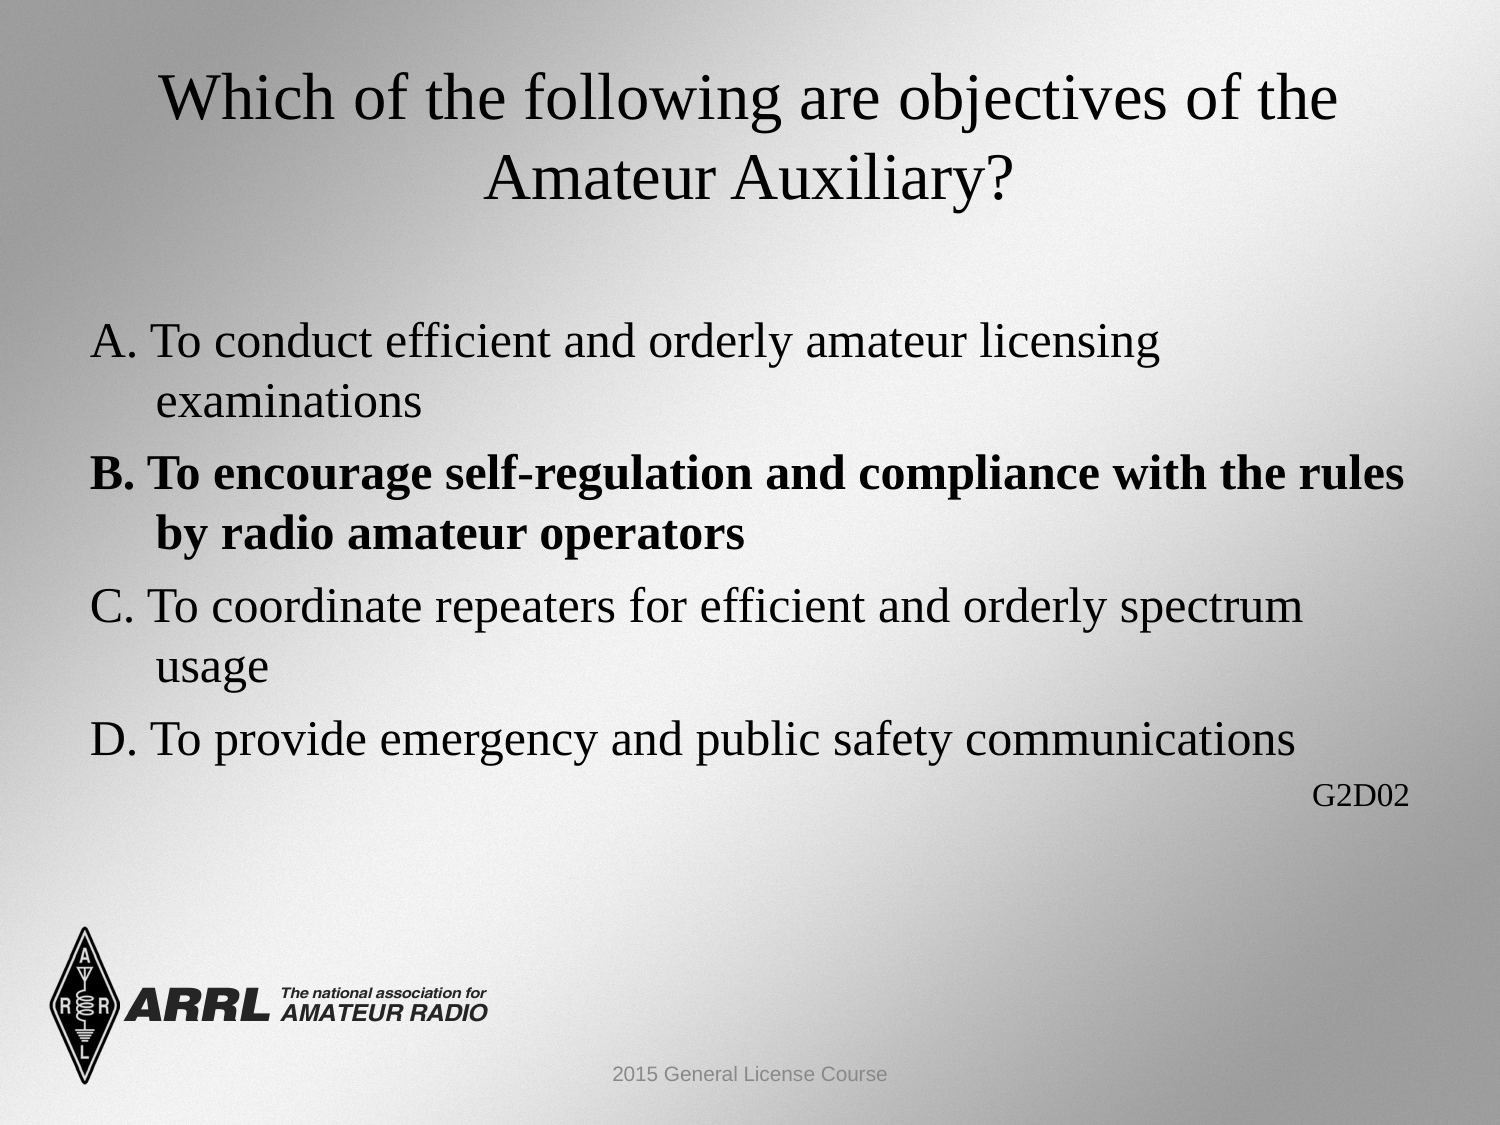

# Which of the following are objectives of the Amateur Auxiliary?
A. To conduct efficient and orderly amateur licensing examinations
B. To encourage self-regulation and compliance with the rules by radio amateur operators
C. To coordinate repeaters for efficient and orderly spectrum usage
D. To provide emergency and public safety communications
 G2D02
2015 General License Course